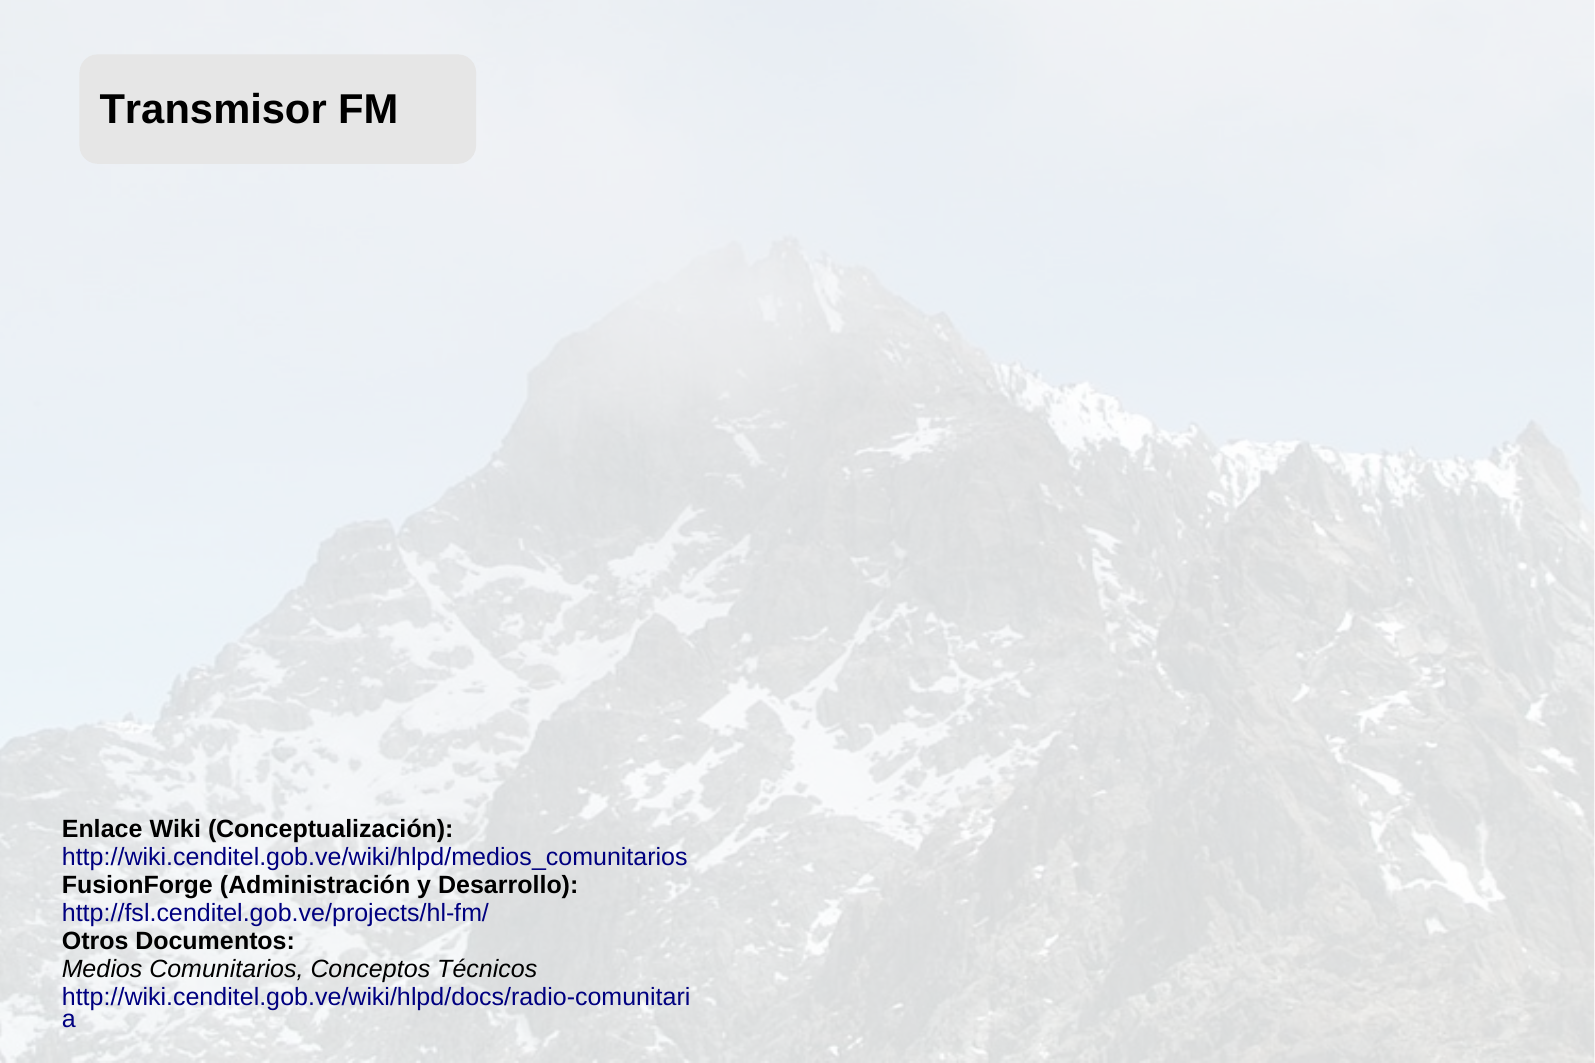

Transmisor FM
Enlace Wiki (Conceptualización):
http://wiki.cenditel.gob.ve/wiki/hlpd/medios_comunitarios
FusionForge (Administración y Desarrollo):
http://fsl.cenditel.gob.ve/projects/hl-fm/
Otros Documentos:
Medios Comunitarios, Conceptos Técnicos
http://wiki.cenditel.gob.ve/wiki/hlpd/docs/radio-comunitaria